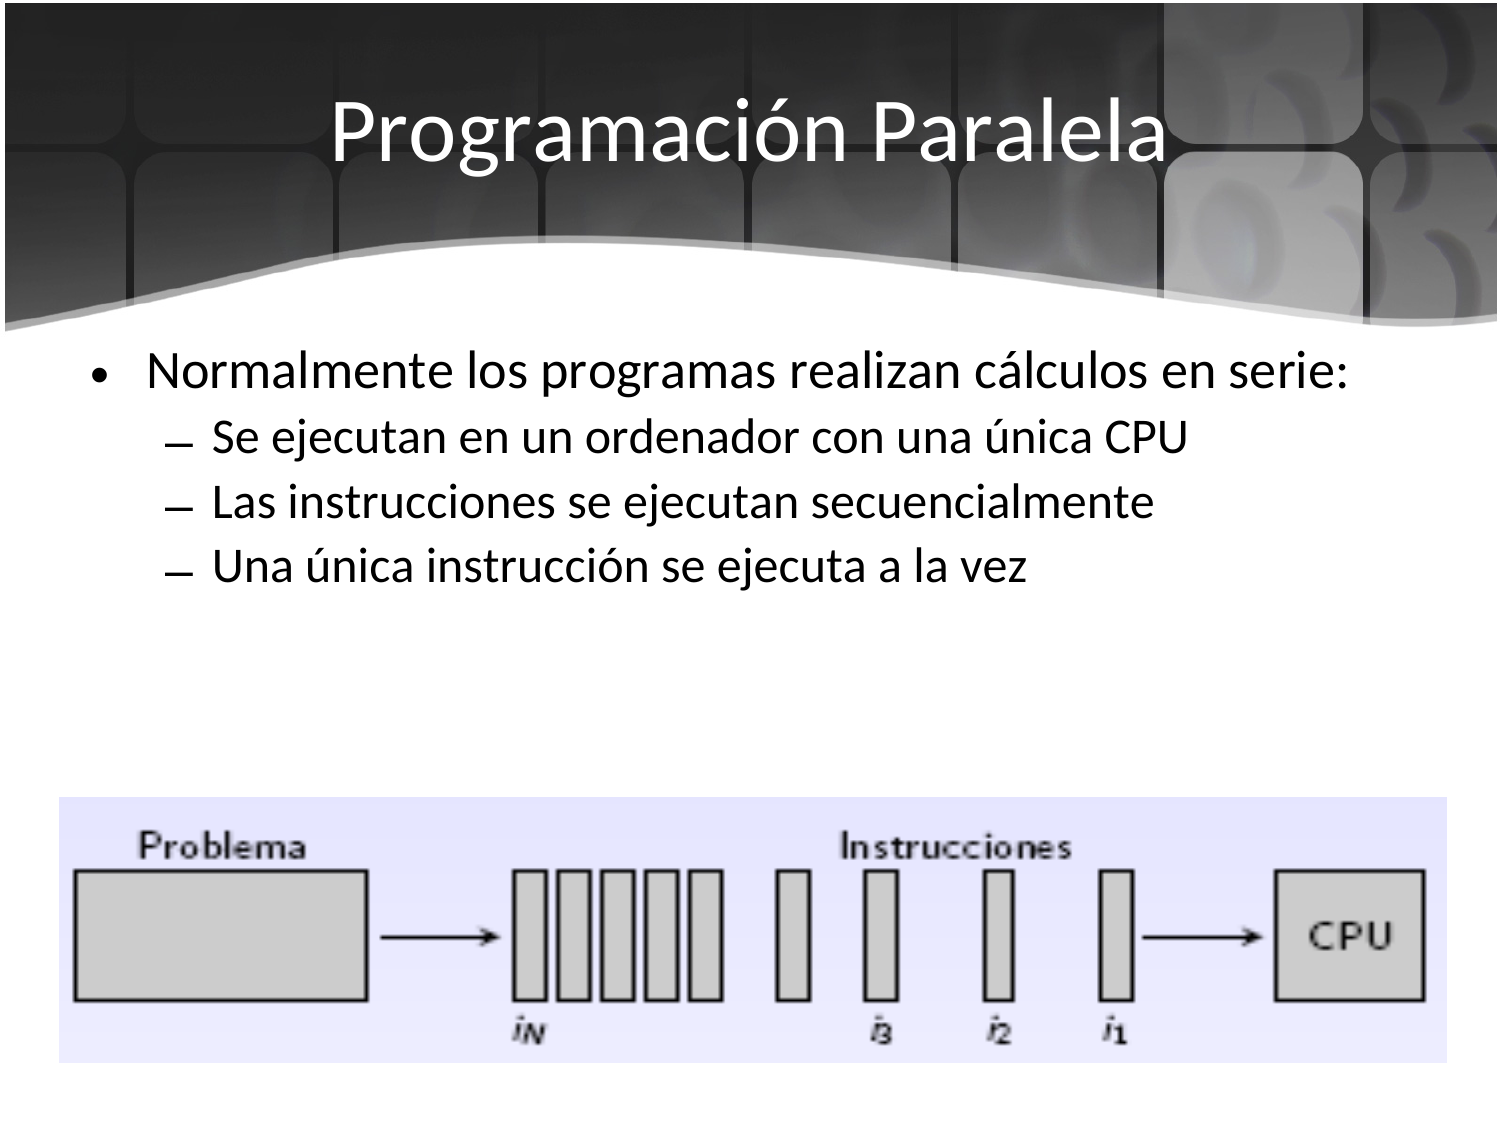

# Programación Paralela
Normalmente los programas realizan cálculos en serie:
Se ejecutan en un ordenador con una única CPU
Las instrucciones se ejecutan secuencialmente
Una única instrucción se ejecuta a la vez